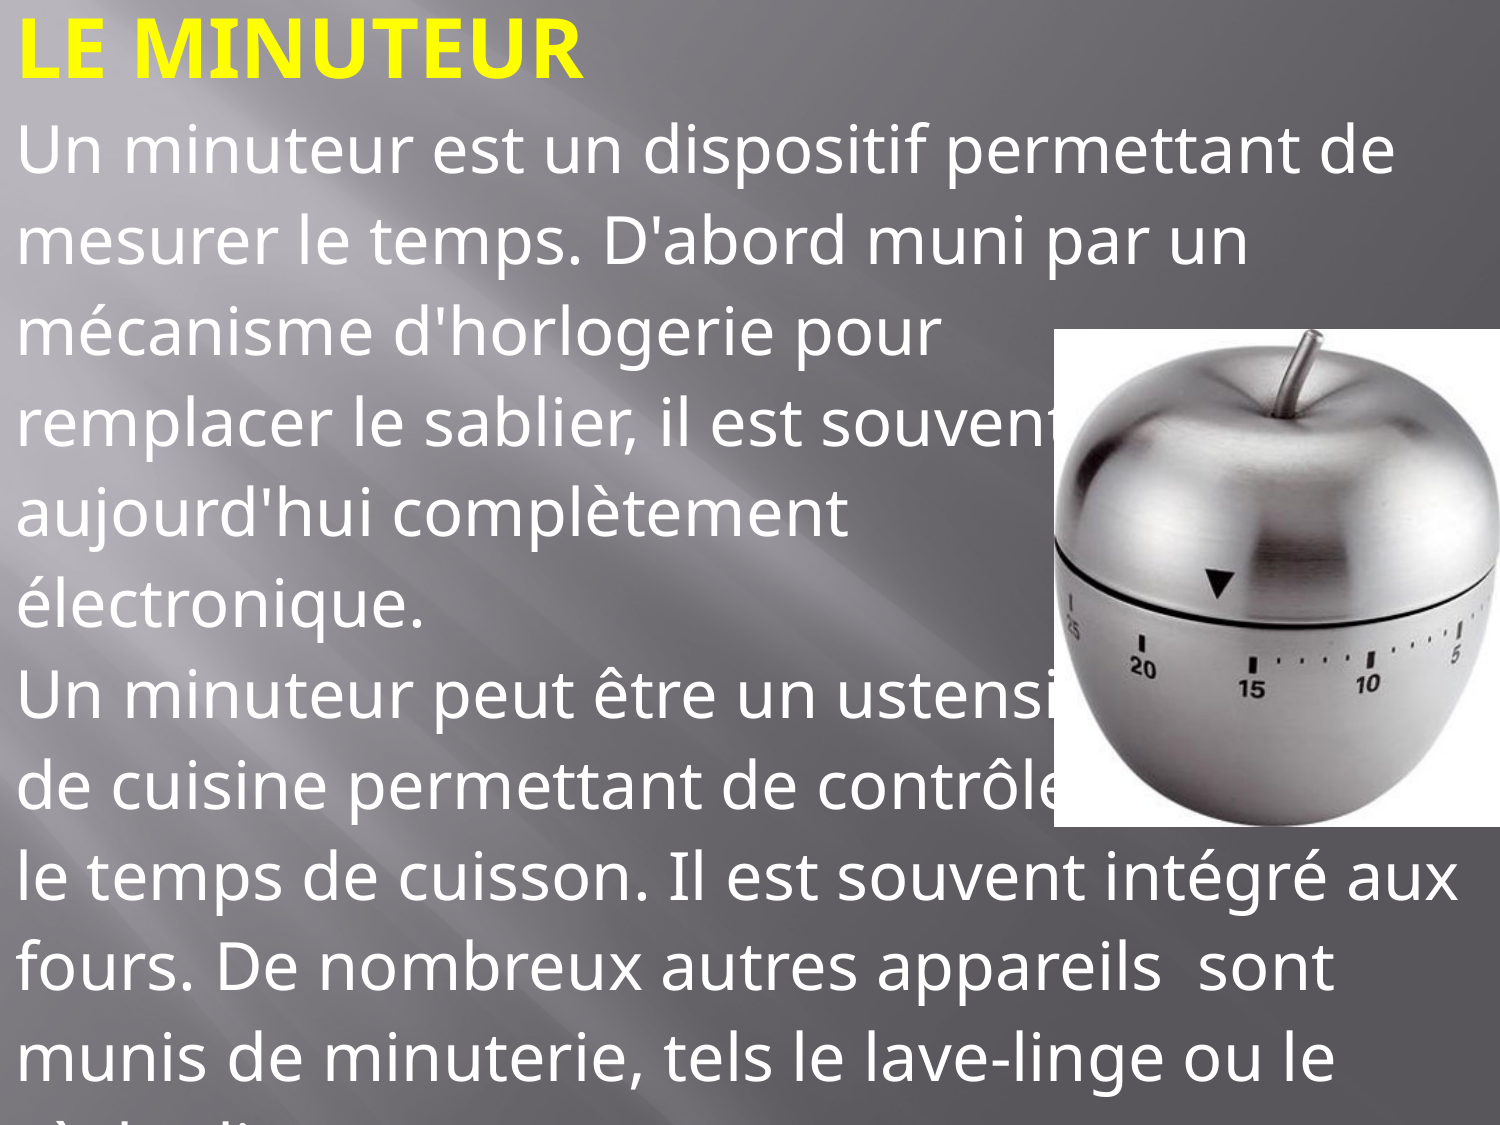

LE MINUTEUR
Un minuteur est un dispositif permettant de mesurer le temps. D'abord muni par un mécanisme d'horlogerie pour
remplacer le sablier, il est souvent
aujourd'hui complètement
électronique.
Un minuteur peut être un ustensile
de cuisine permettant de contrôler
le temps de cuisson. Il est souvent intégré aux fours. De nombreux autres appareils sont munis de minuterie, tels le lave-linge ou le sèche-linge.